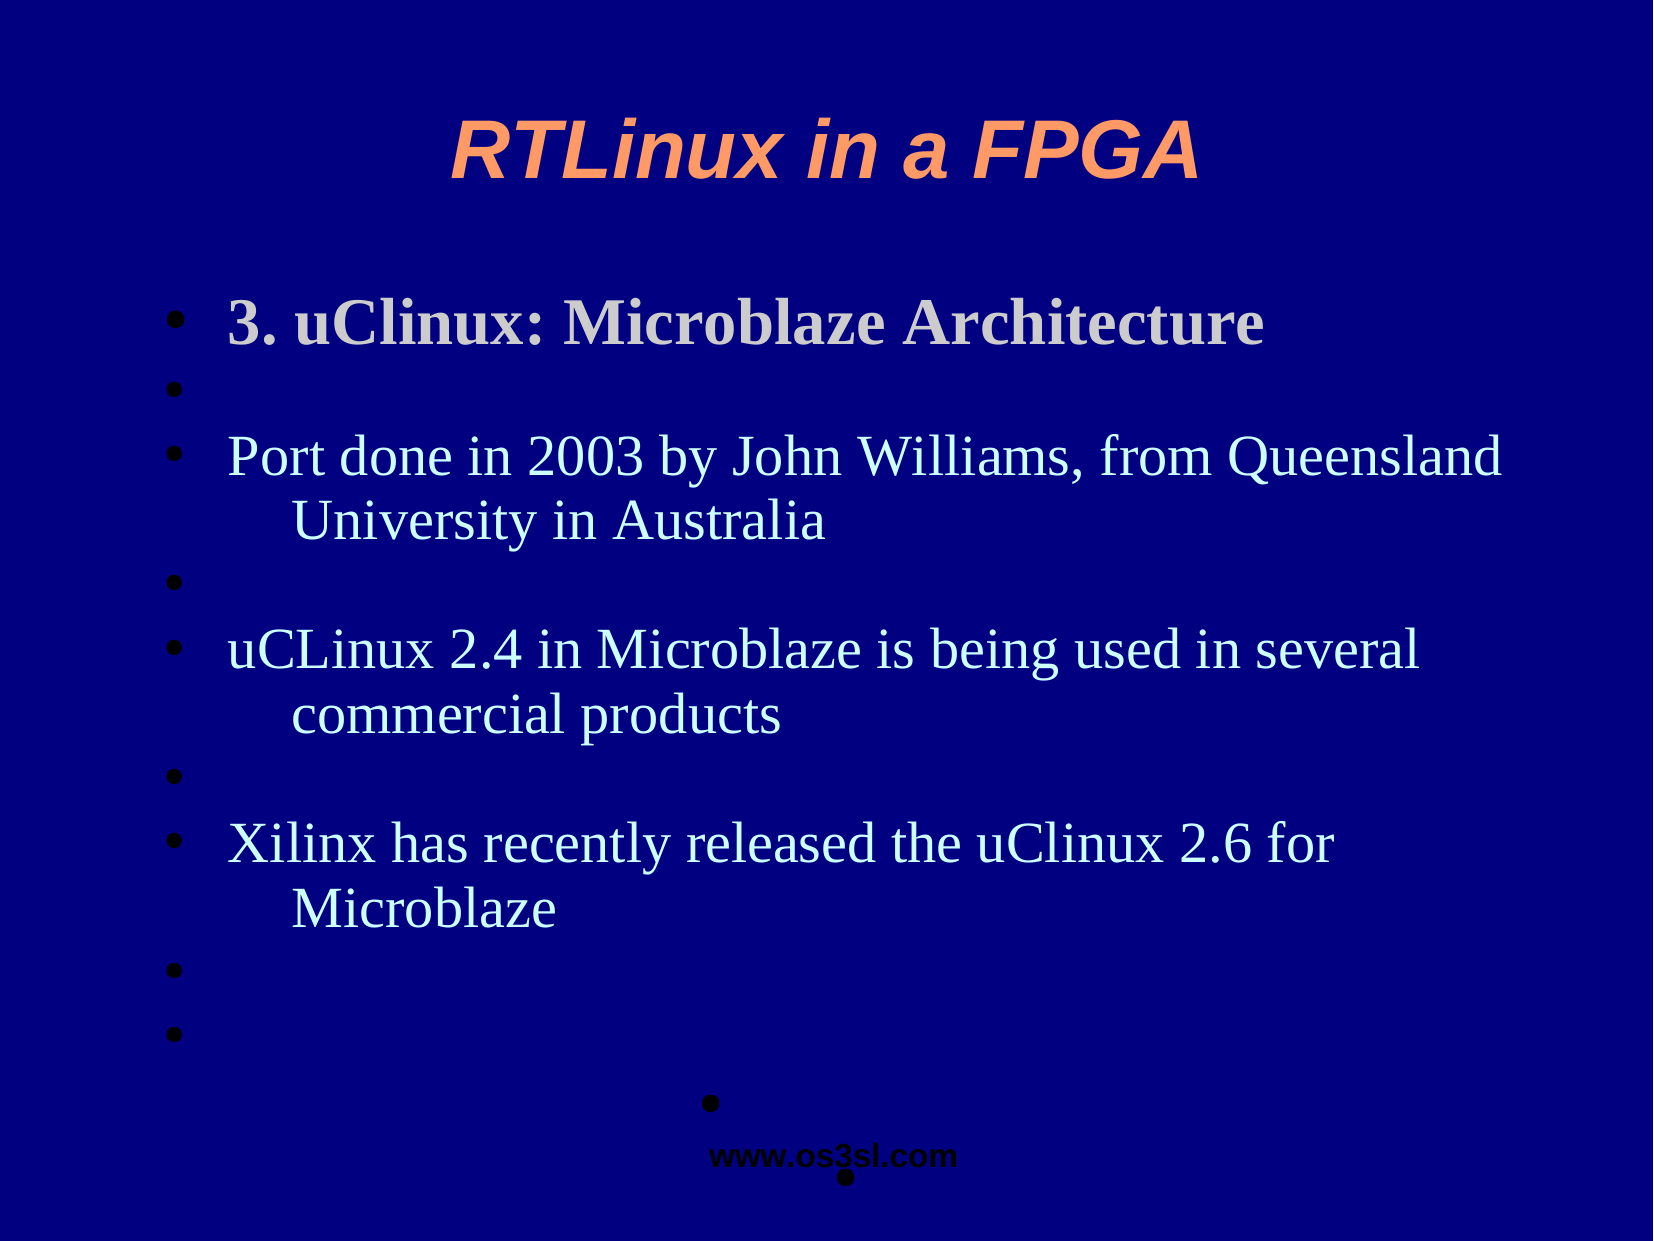

# RTLinux in a FPGA
3. uClinux: Microblaze Architecture
Port done in 2003 by John Williams, from Queensland University in Australia
uCLinux 2.4 in Microblaze is being used in several commercial products
Xilinx has recently released the uClinux 2.6 for Microblaze
www.os3sl.com